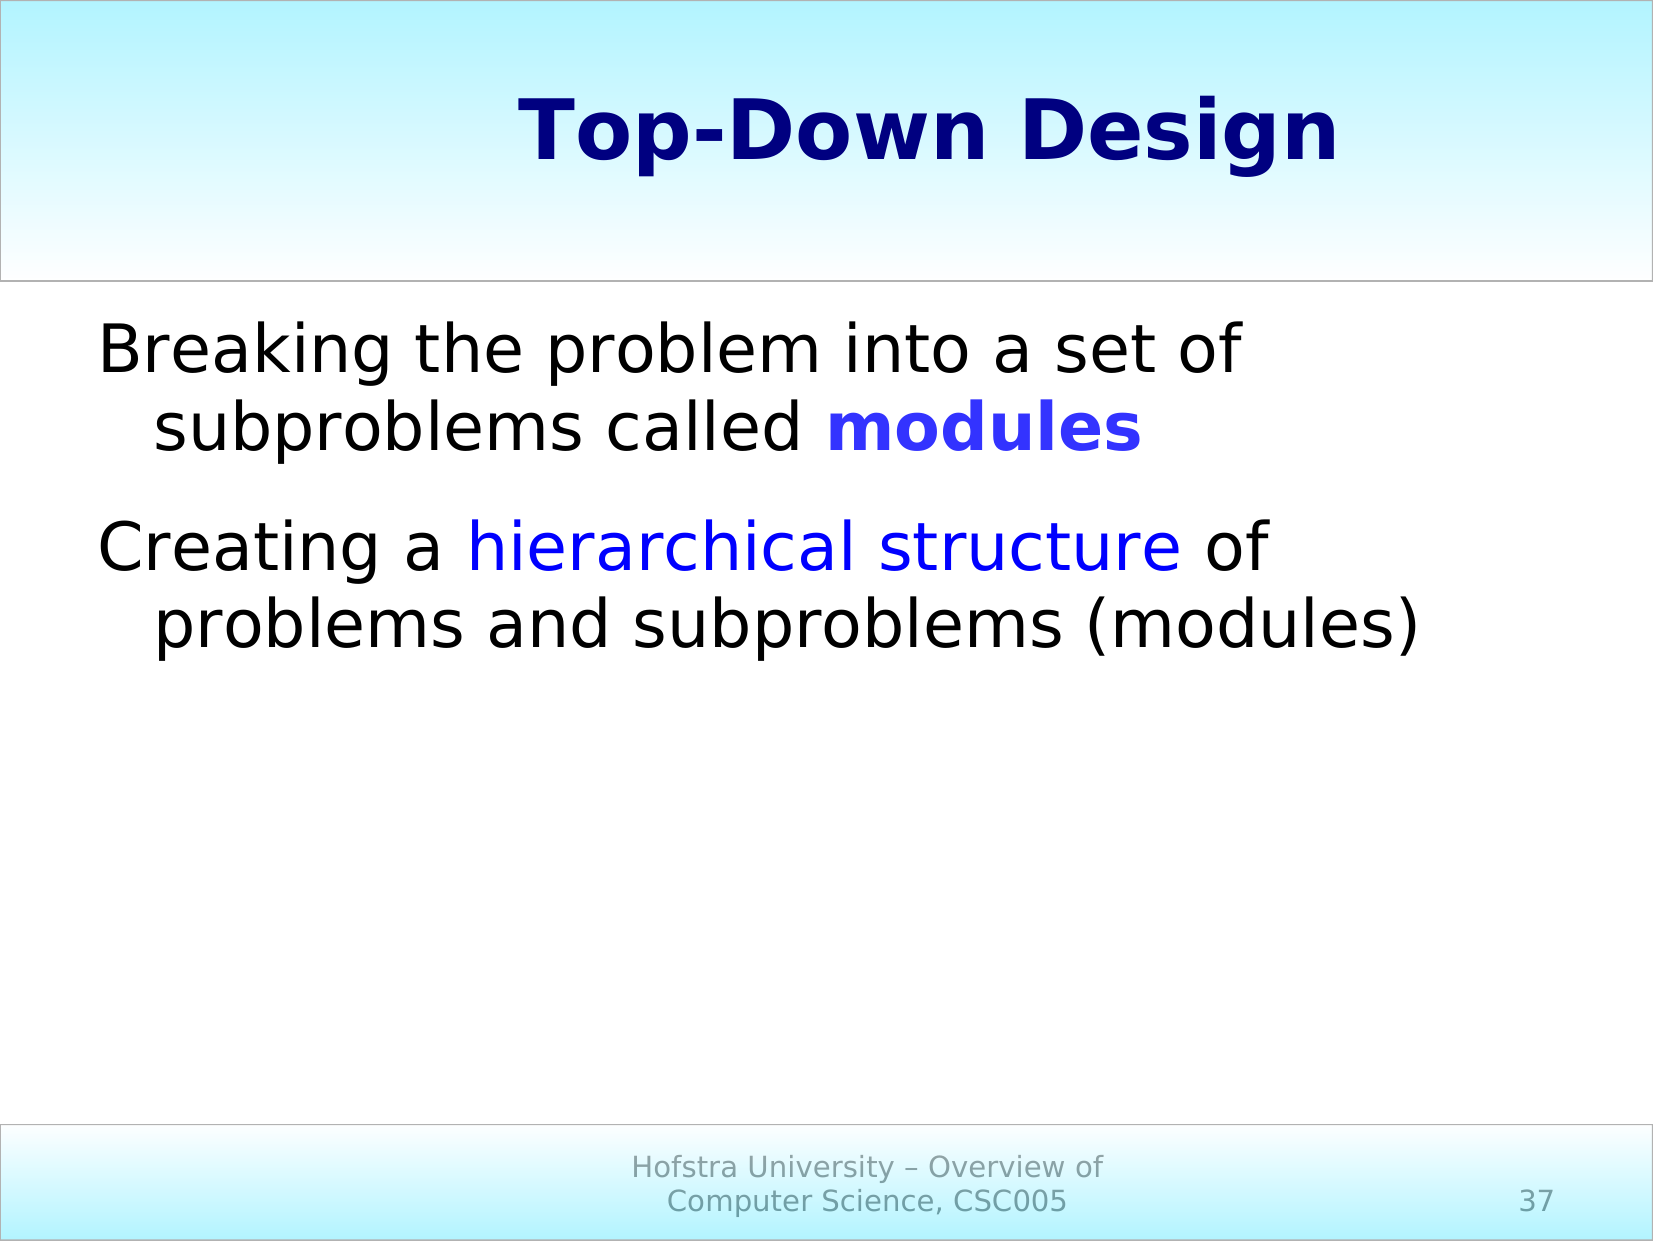

# Top-Down Design
Breaking the problem into a set of subproblems called modules
Creating a hierarchical structure of problems and subproblems (modules)
37